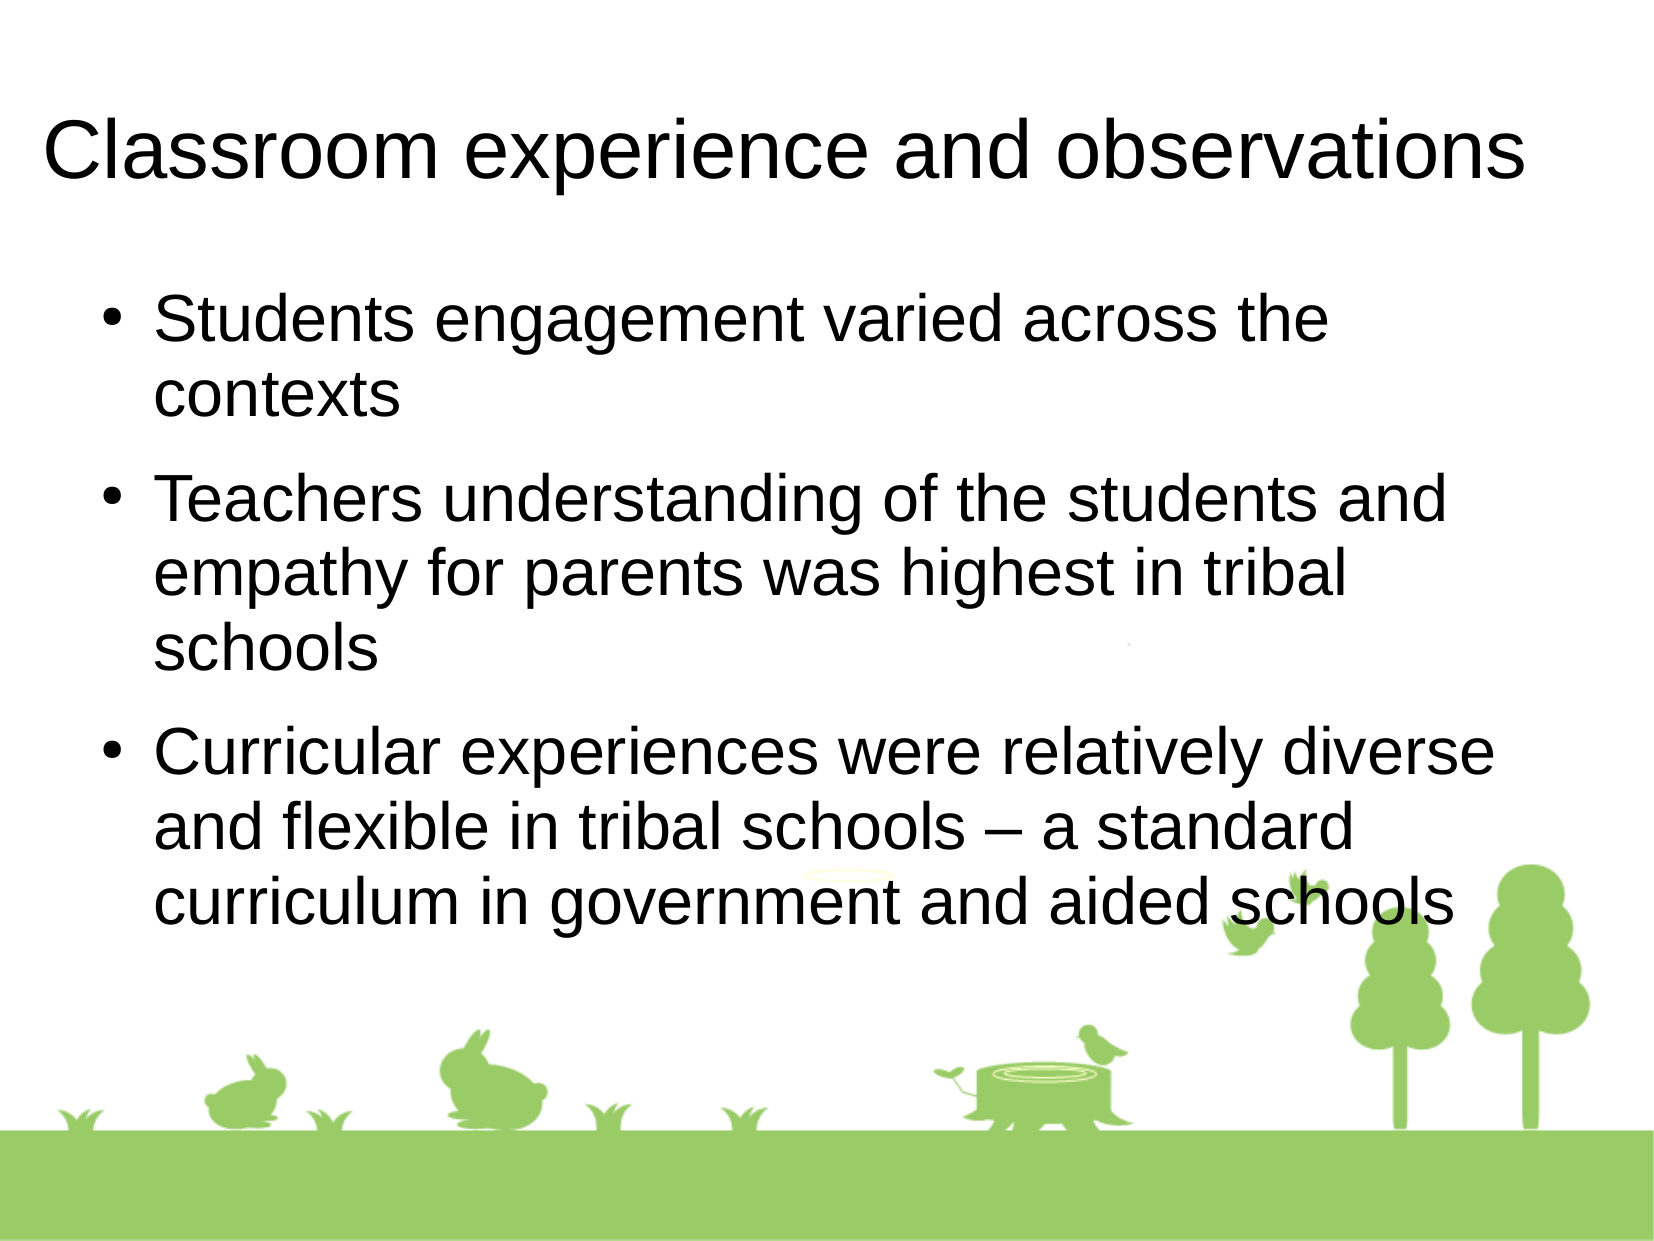

# Classroom experience and observations
Students engagement varied across the contexts
Teachers understanding of the students and empathy for parents was highest in tribal schools
Curricular experiences were relatively diverse and flexible in tribal schools – a standard curriculum in government and aided schools